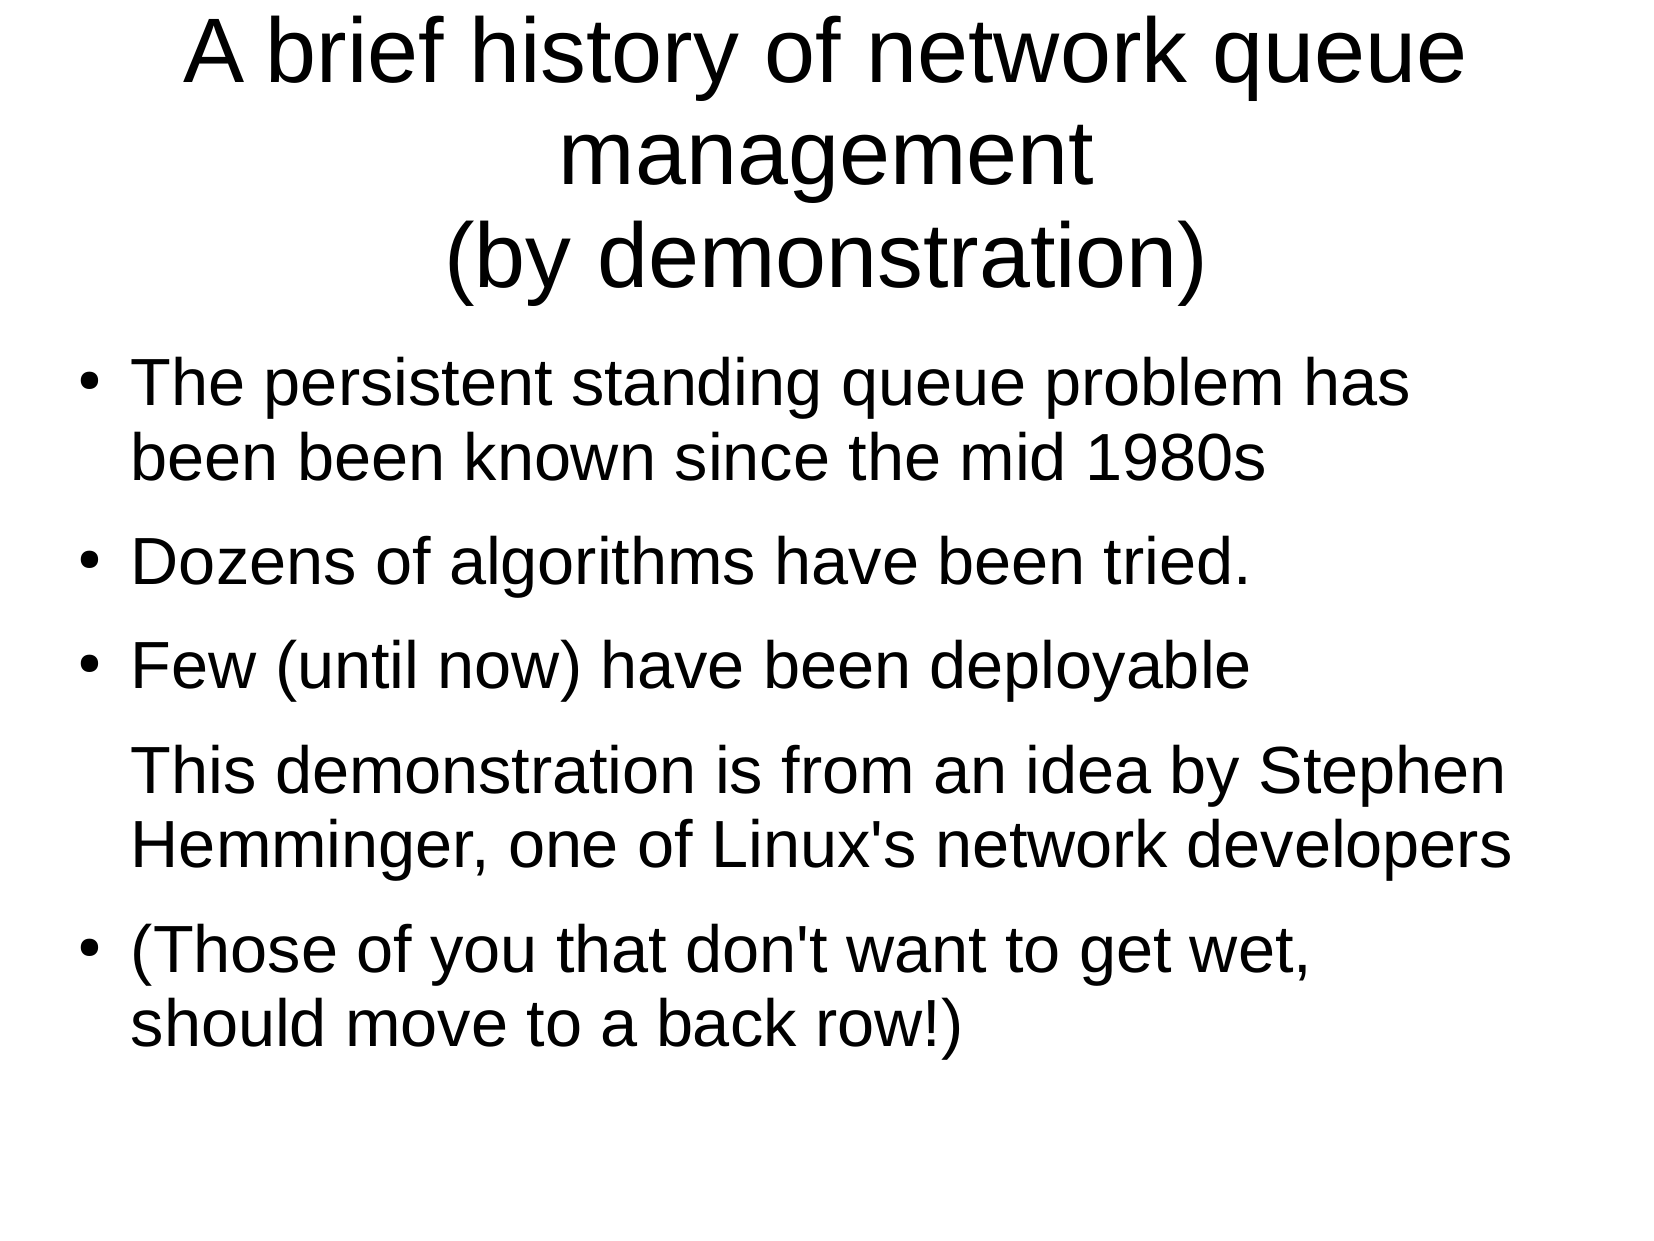

# A brief history of network queue management (by demonstration)
The persistent standing queue problem has been been known since the mid 1980s
Dozens of algorithms have been tried.
Few (until now) have been deployable
This demonstration is from an idea by Stephen Hemminger, one of Linux's network developers
(Those of you that don't want to get wet, should move to a back row!)